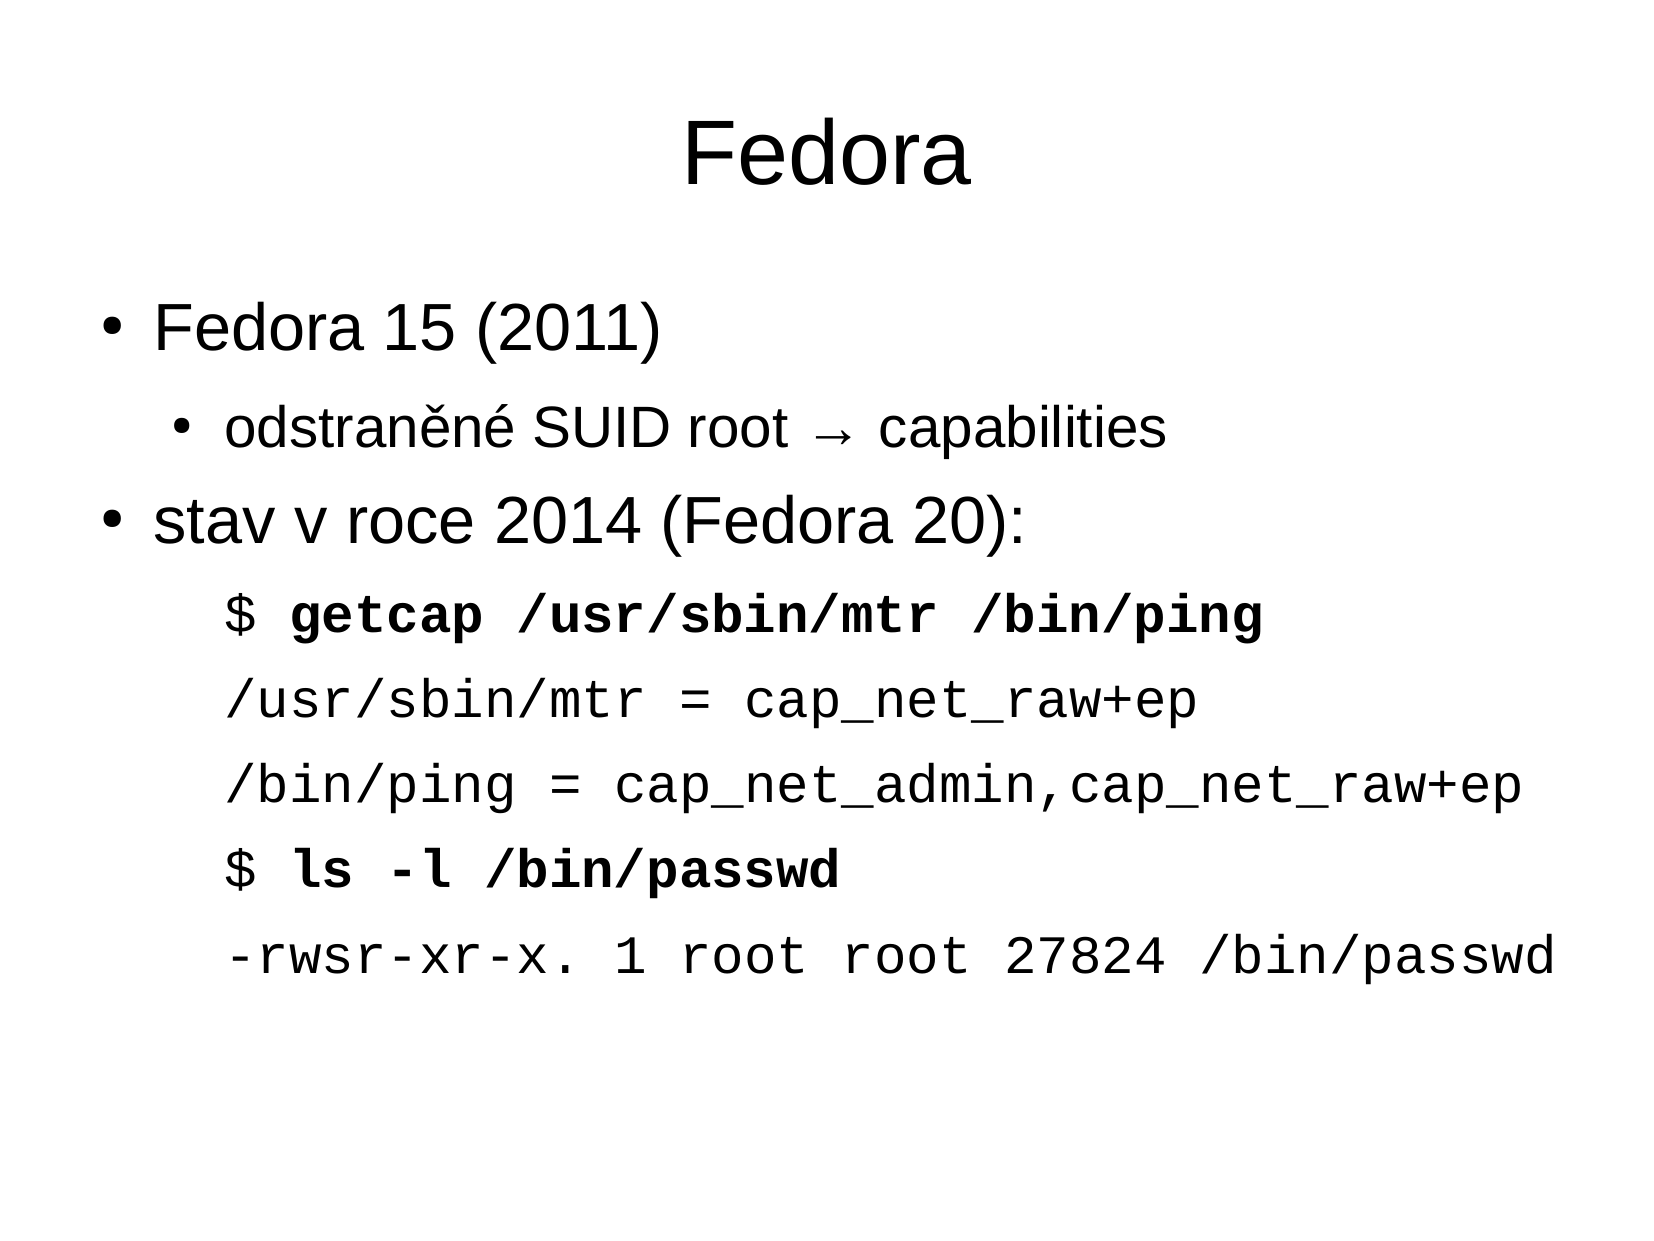

# Fedora
Fedora 15 (2011)
odstraněné SUID root → capabilities
stav v roce 2014 (Fedora 20):
$ getcap /usr/sbin/mtr /bin/ping
/usr/sbin/mtr = cap_net_raw+ep
/bin/ping = cap_net_admin,cap_net_raw+ep
$ ls -l /bin/passwd
-rwsr-xr-x. 1 root root 27824 /bin/passwd